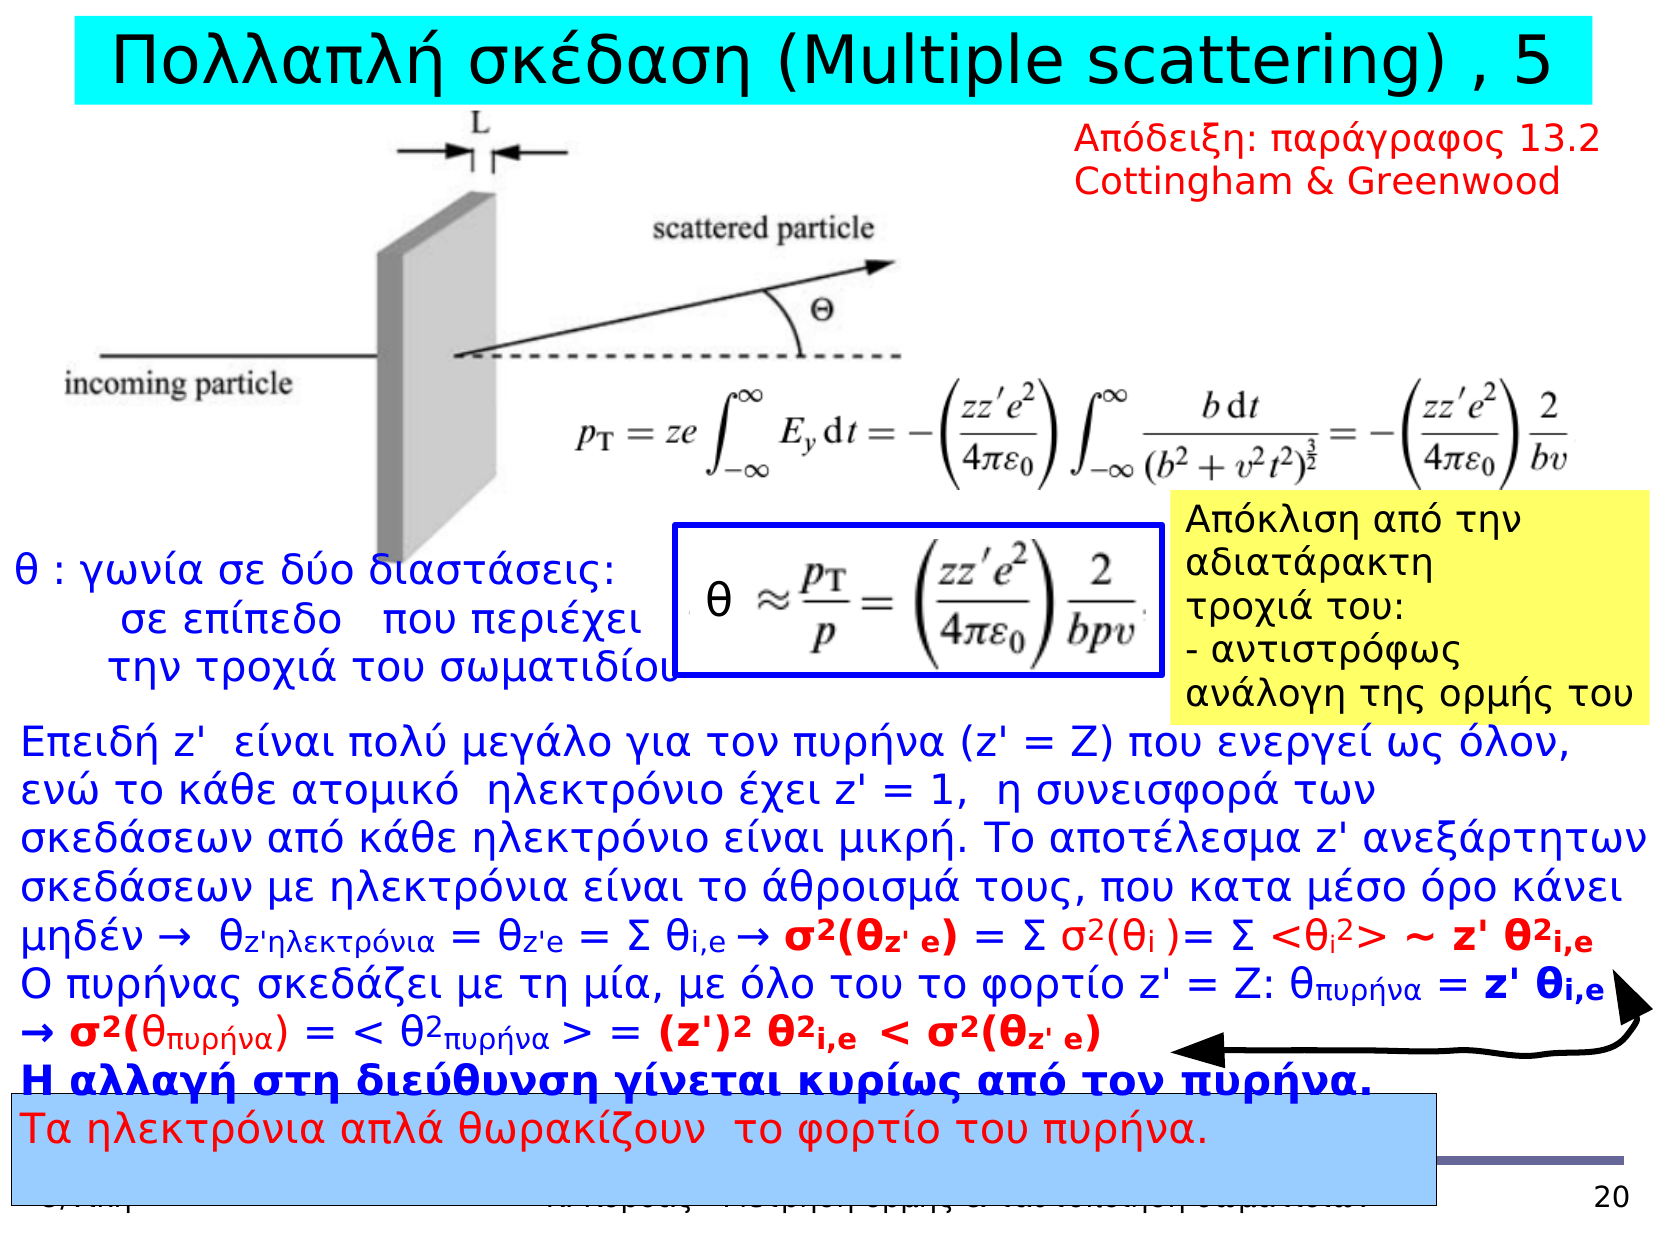

# Πολλαπλή σκέδαση (Μultiple scattering) , 5
Απόδειξη: παράγραφος 13.2
Cottingham & Greenwood
Απόκλιση από την
αδιατάρακτη
τροχιά του:
- αντιστρόφως
ανάλογη της ορμής του
θ : γωνία σε δύο διαστάσεις:
 σε επίπεδο που περιέχει
 την τροχιά του σωματιδίου
θ
Επειδή z' είναι πολύ μεγάλο για τον πυρήνα (z' = Z) που ενεργεί ως όλον,
ενώ το κάθε ατομικό ηλεκτρόνιο έχει z' = 1, η συνεισφορά των
σκεδάσεων από κάθε ηλεκτρόνιο είναι μικρή. Το αποτέλεσμα z' ανεξάρτητων
σκεδάσεων με ηλεκτρόνια είναι το άθροισμά τους, που κατα μέσο όρο κάνει
μηδέν → θz'ηλεκτρόνια = θz'e = Σ θi,e → σ2(θz' e) = Σ σ2(θi )= Σ <θi2> ~ z' θ2i,e
O πυρήνας σκεδάζει με τη μία, με όλο του το φορτίο z' = Z: θπυρήνα = z' θi,e
→ σ2(θπυρήνα) = < θ2πυρήνα > = (z')2 θ2i,e < σ2(θz' e)
Η αλλαγή στη διεύθυνση γίνεται κυρίως από τον πυρήνα.
Τα ηλεκτρόνια απλά θωρακίζουν το φορτίο του πυρήνα.
Θ/νίκη
Κ. Κορδάς - Μέτρηση ορμής & ταυτοποίηση σωματιδίων
20